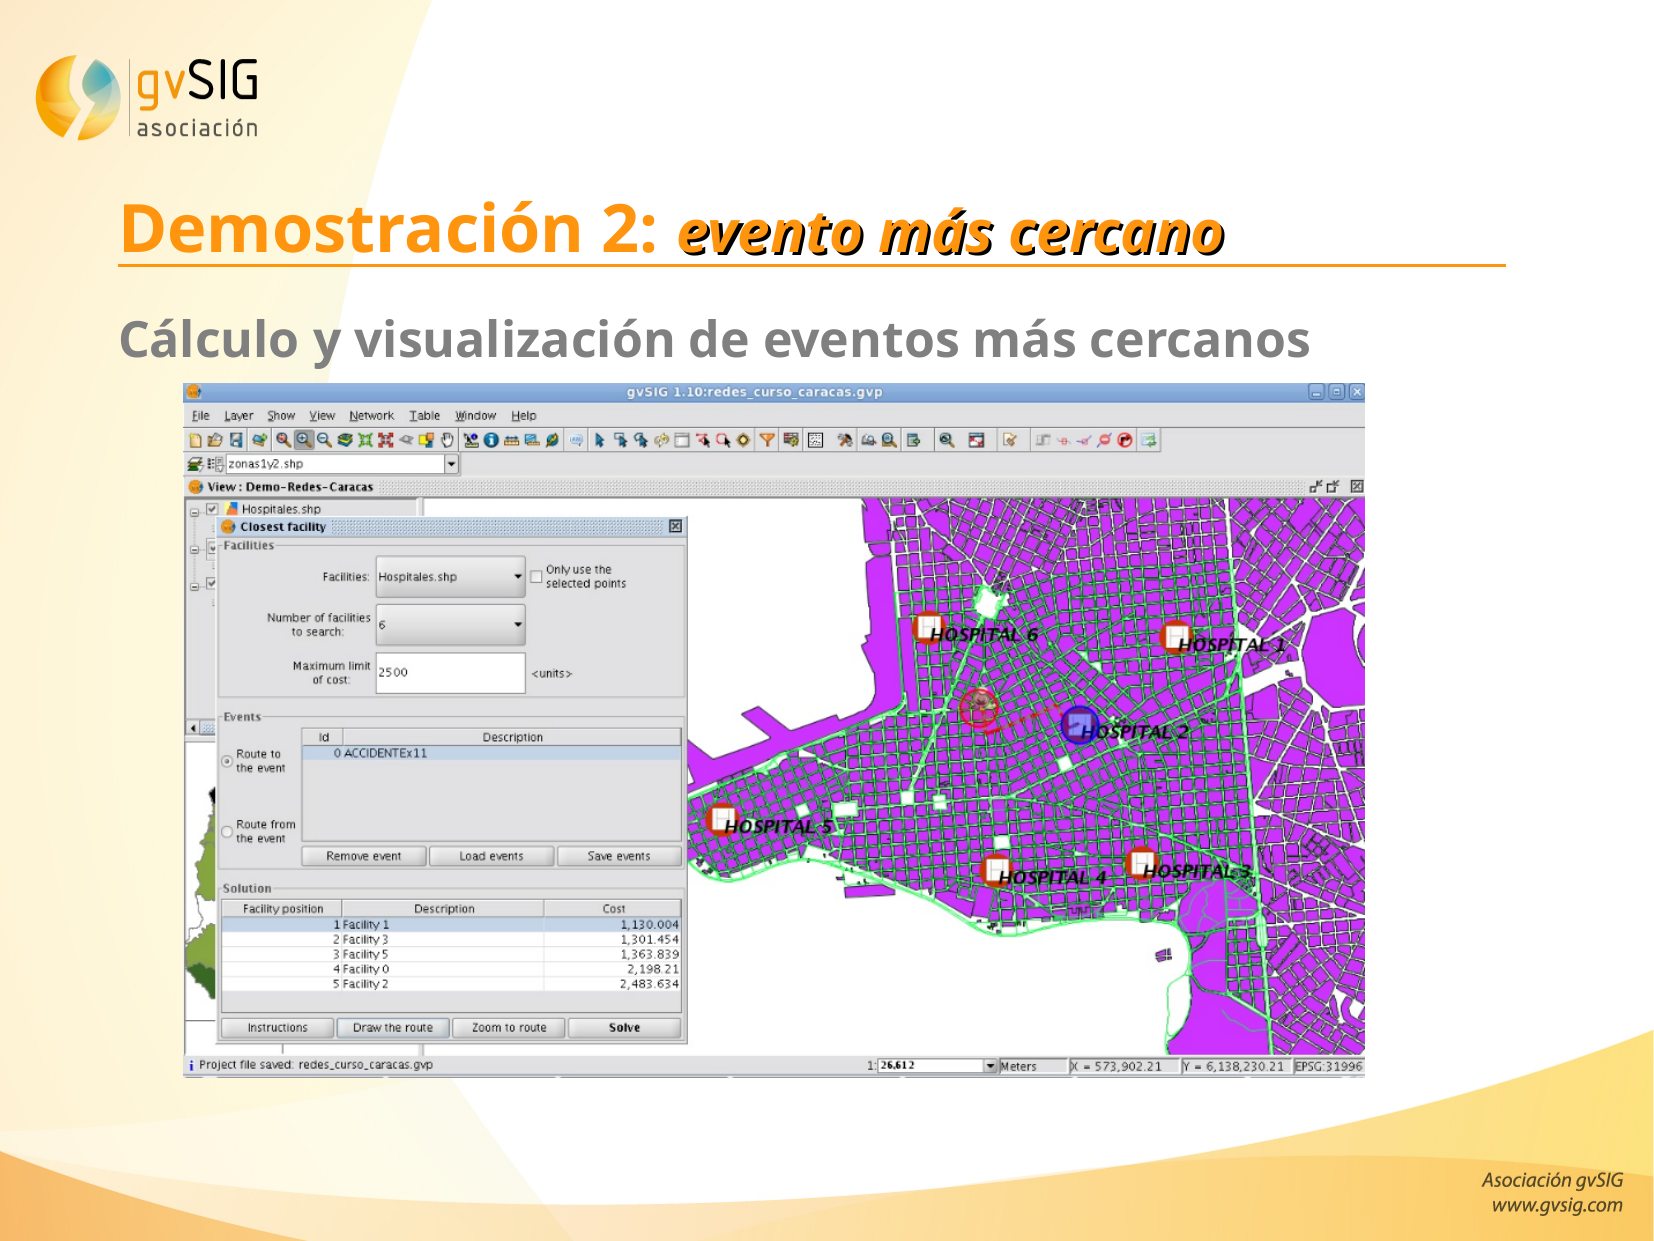

# Demostración 2: evento más cercano
Cálculo y visualización de eventos más cercanos